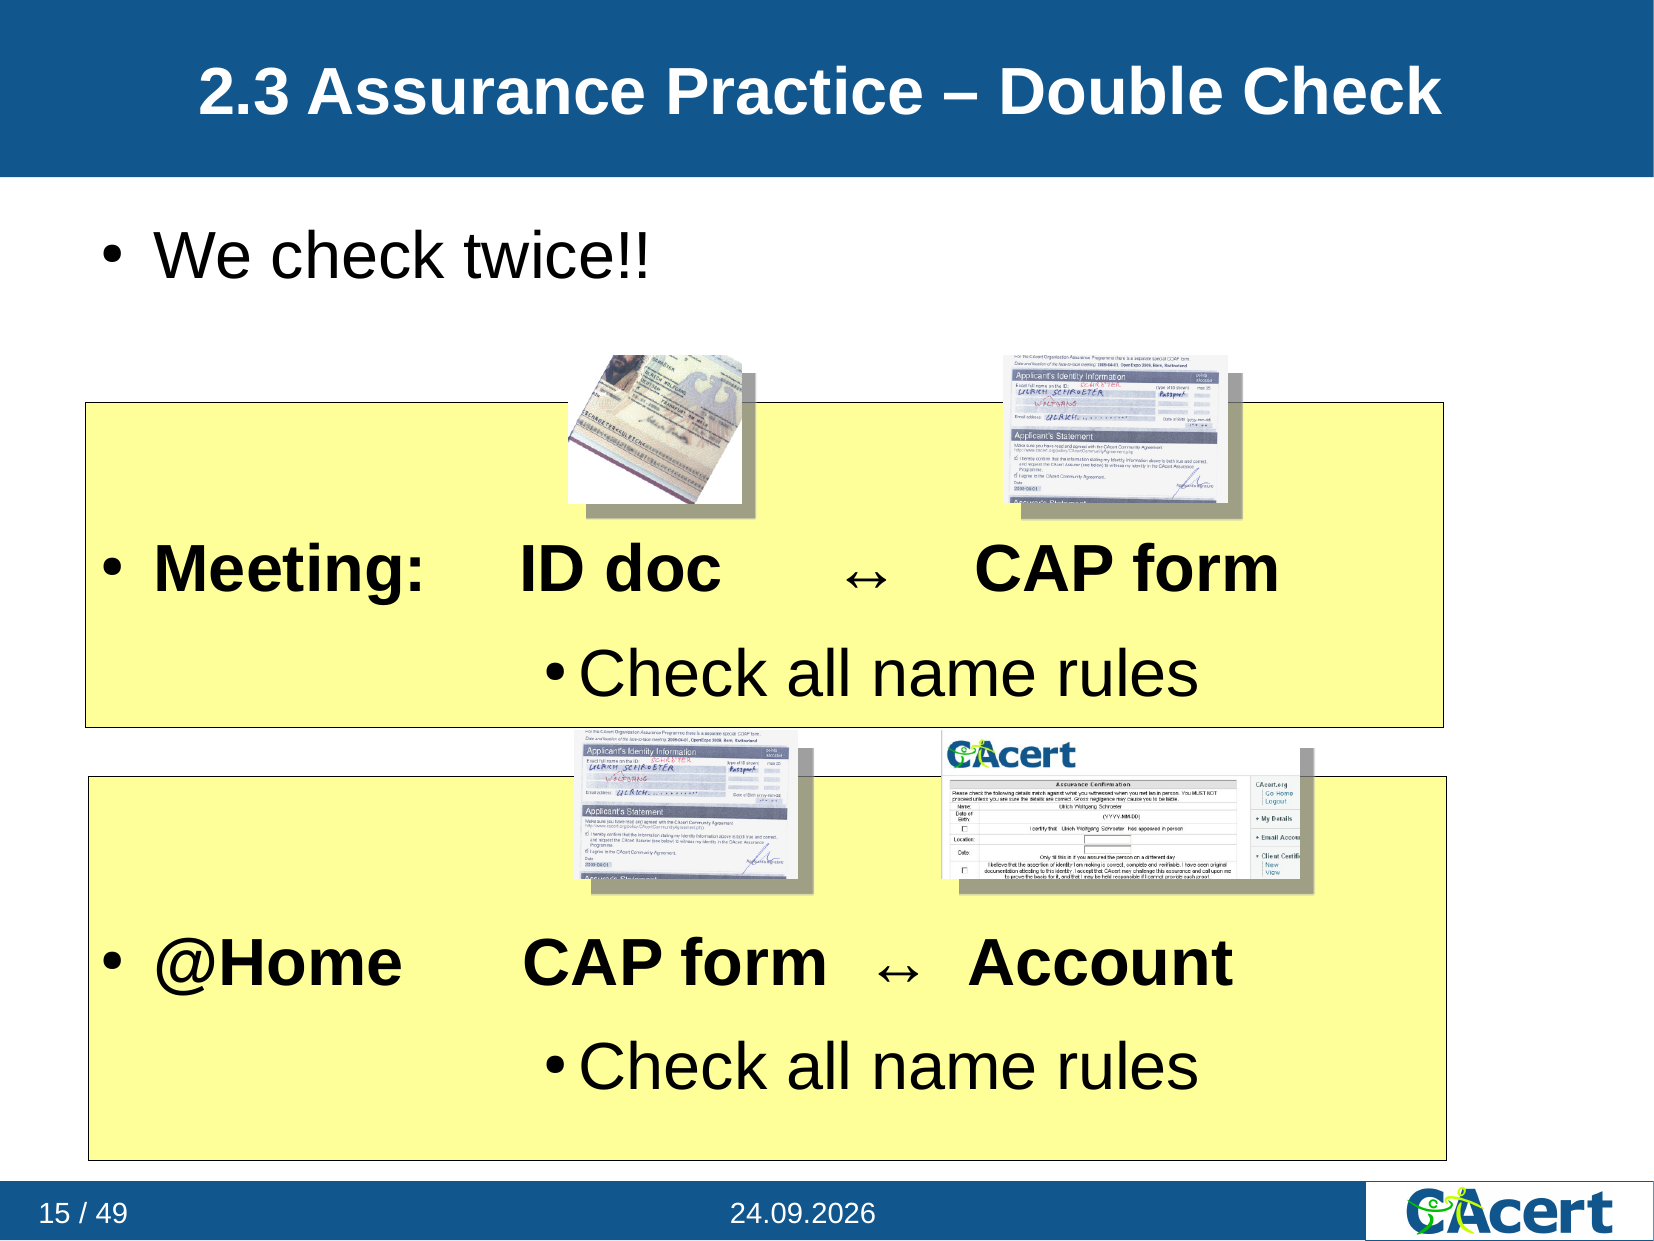

# 2.3 Assurance Practice – Double Check
We check twice!!
Meeting: ID doc ↔ CAP form
Check all name rules
@Home		CAP form ↔ Account
Check all name rules